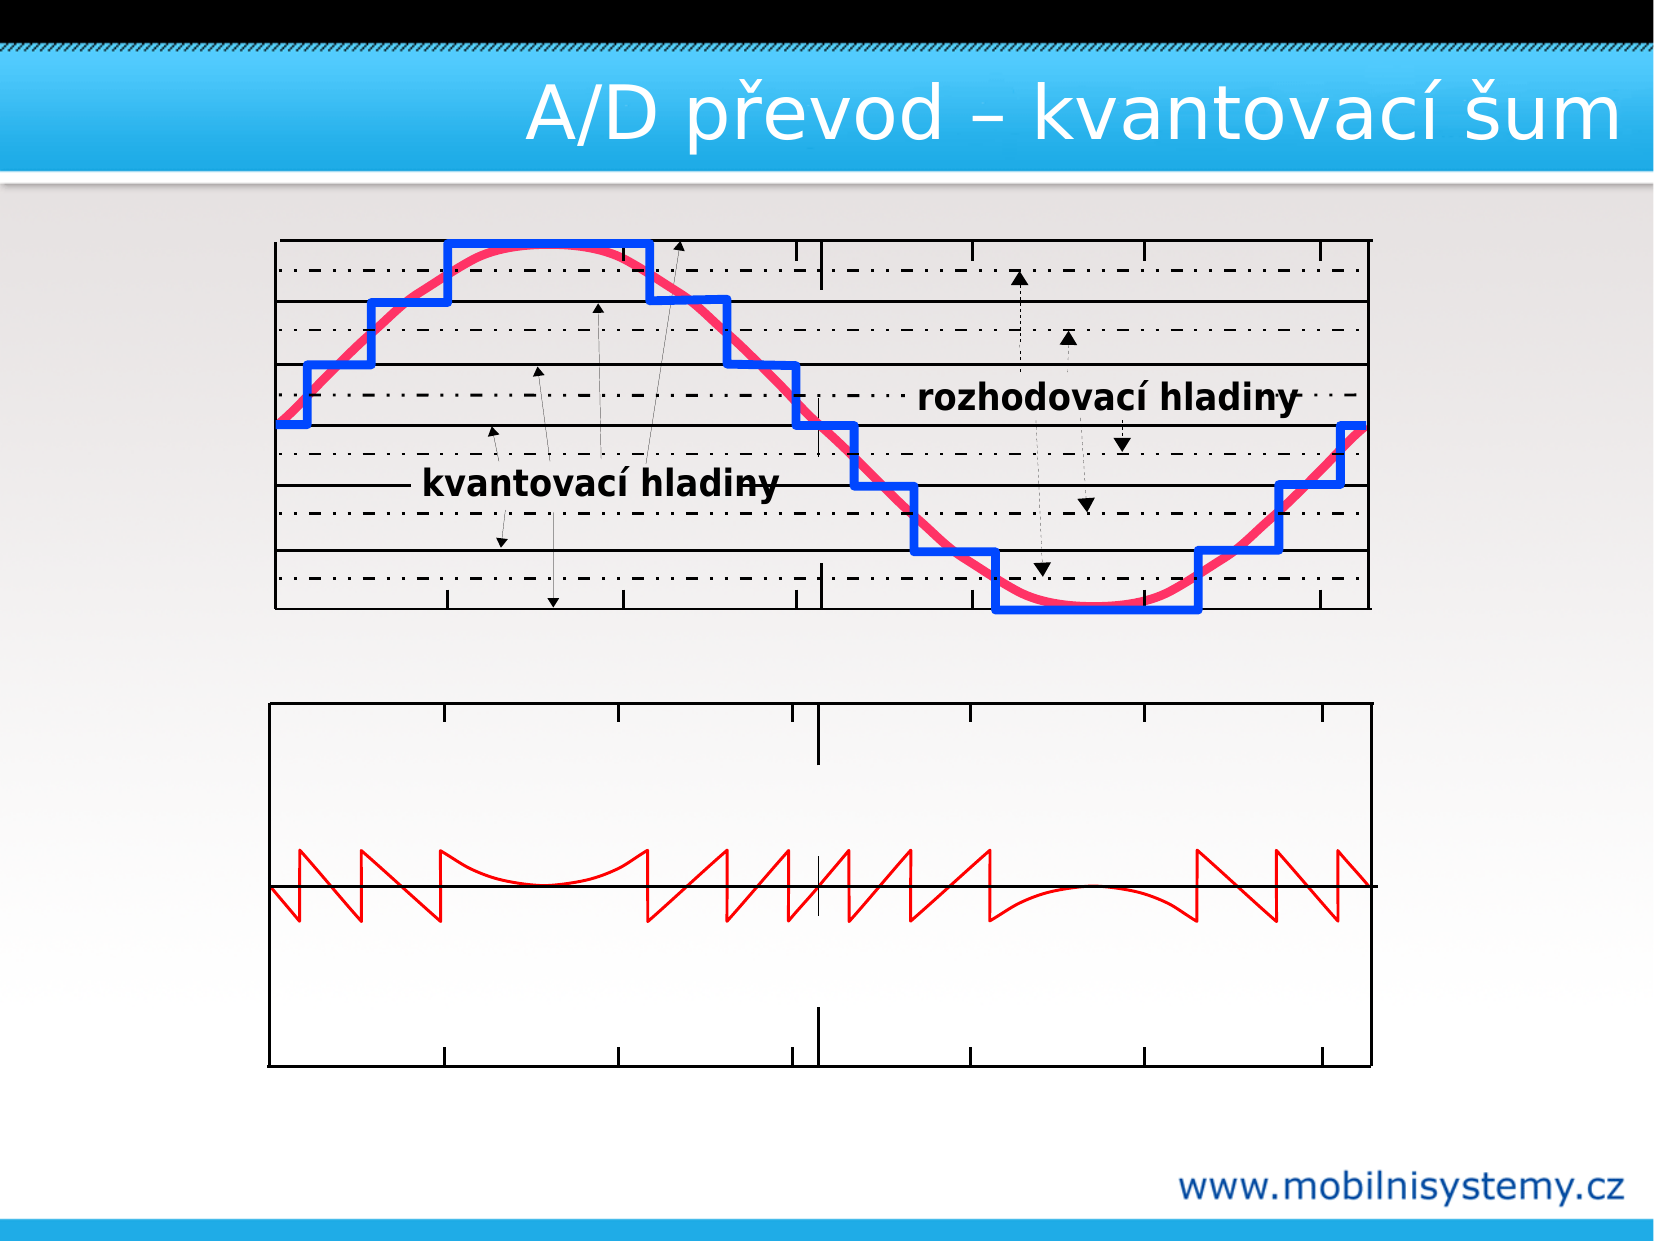

# A/D převod – kvantovací šum
rozhodovací hladiny
kvantovací hladiny